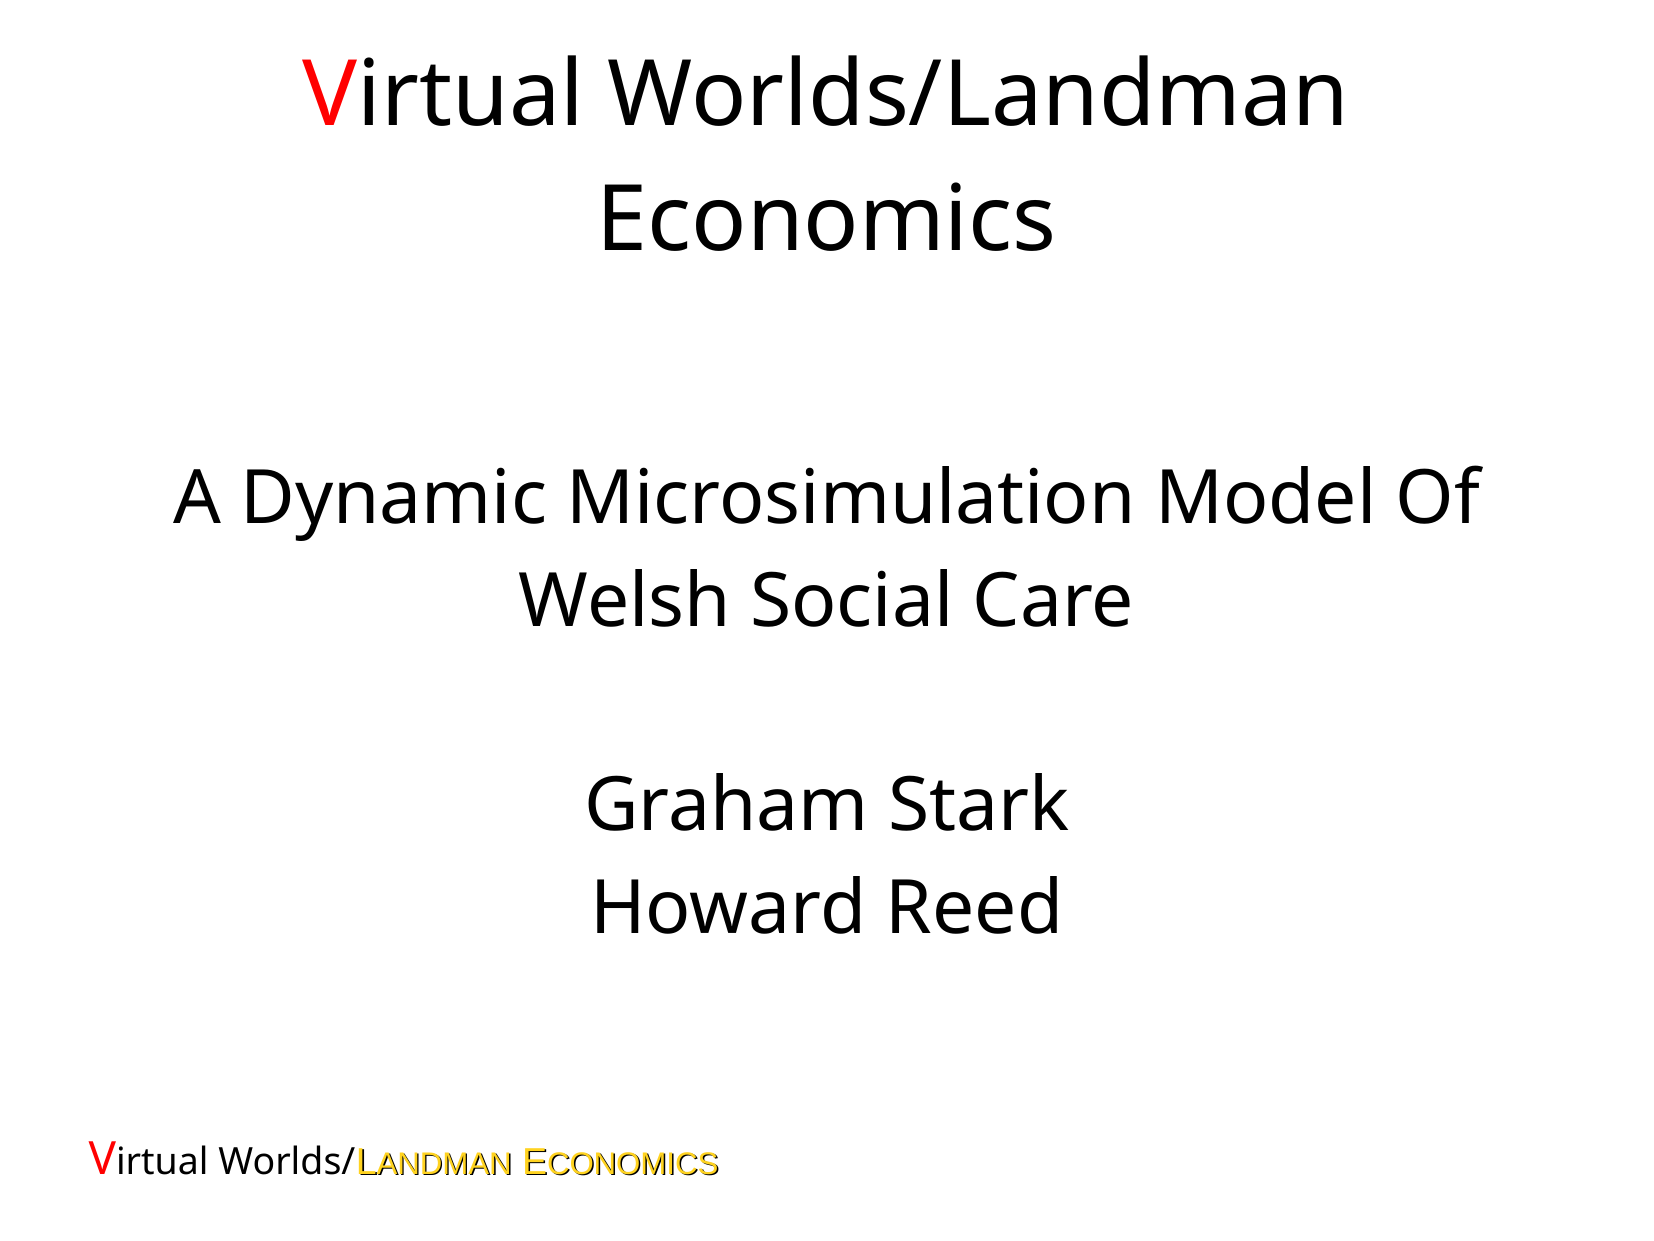

# Virtual Worlds/Landman Economics
A Dynamic Microsimulation Model Of Welsh Social Care
Graham Stark
Howard Reed